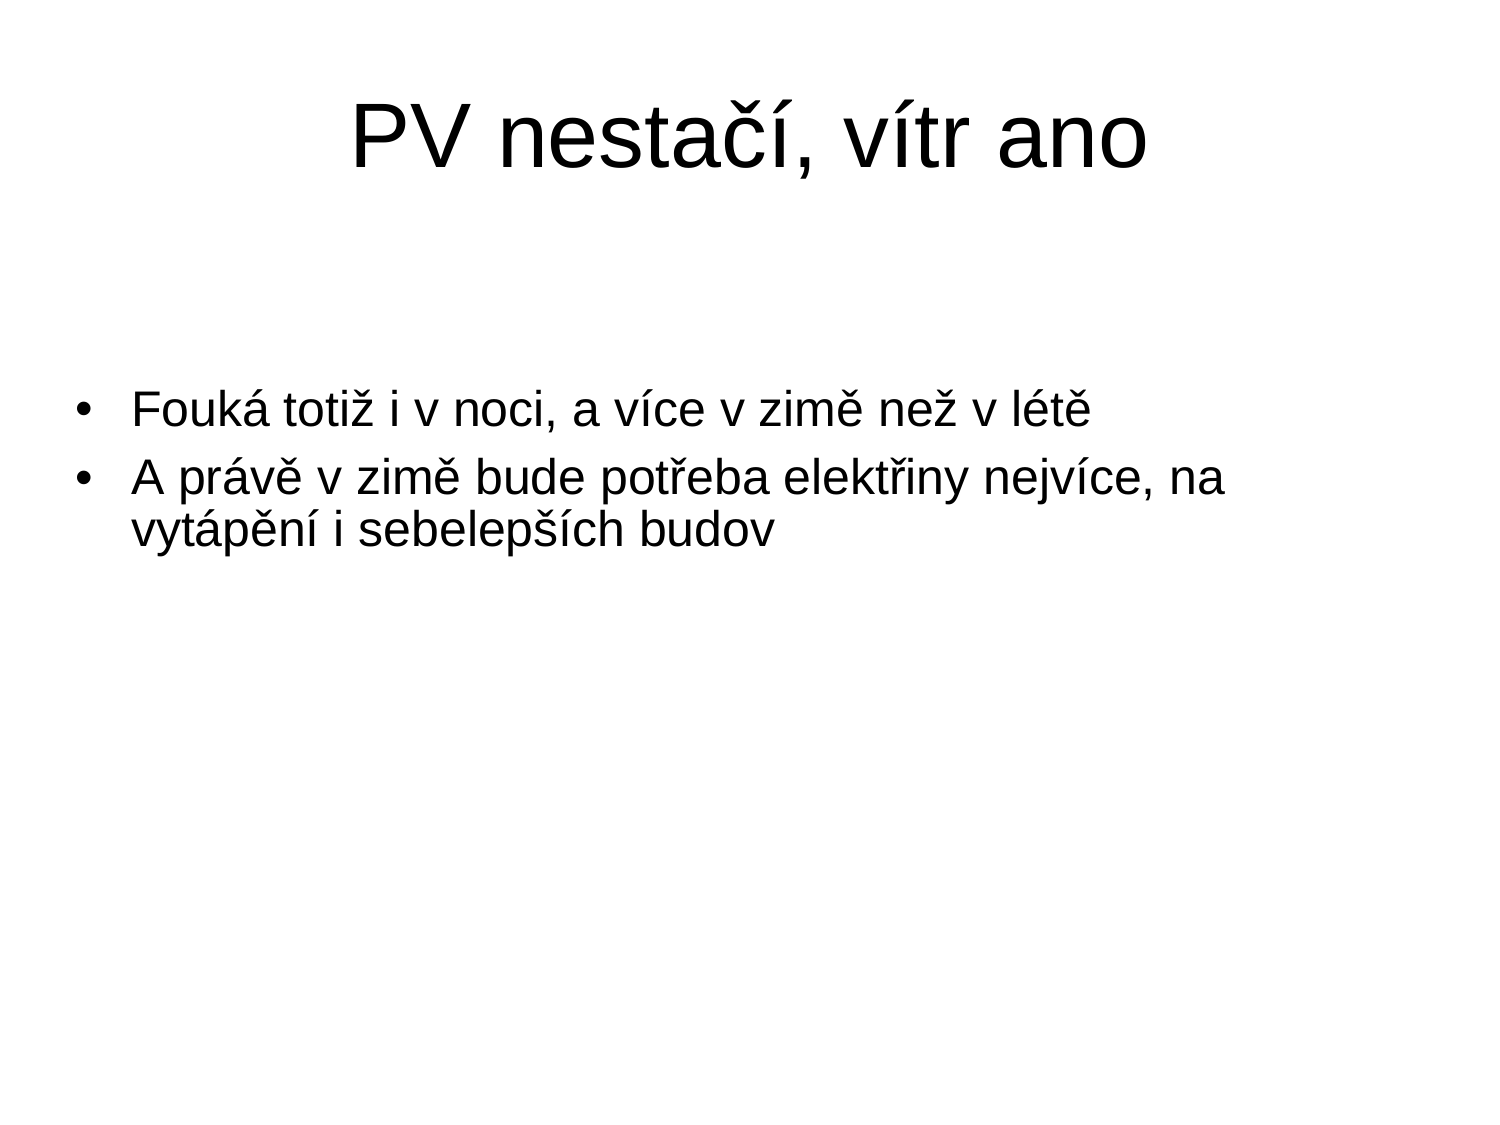

# PV nestačí, vítr ano
Fouká totiž i v noci, a více v zimě než v létě
A právě v zimě bude potřeba elektřiny nejvíce, na vytápění i sebelepších budov